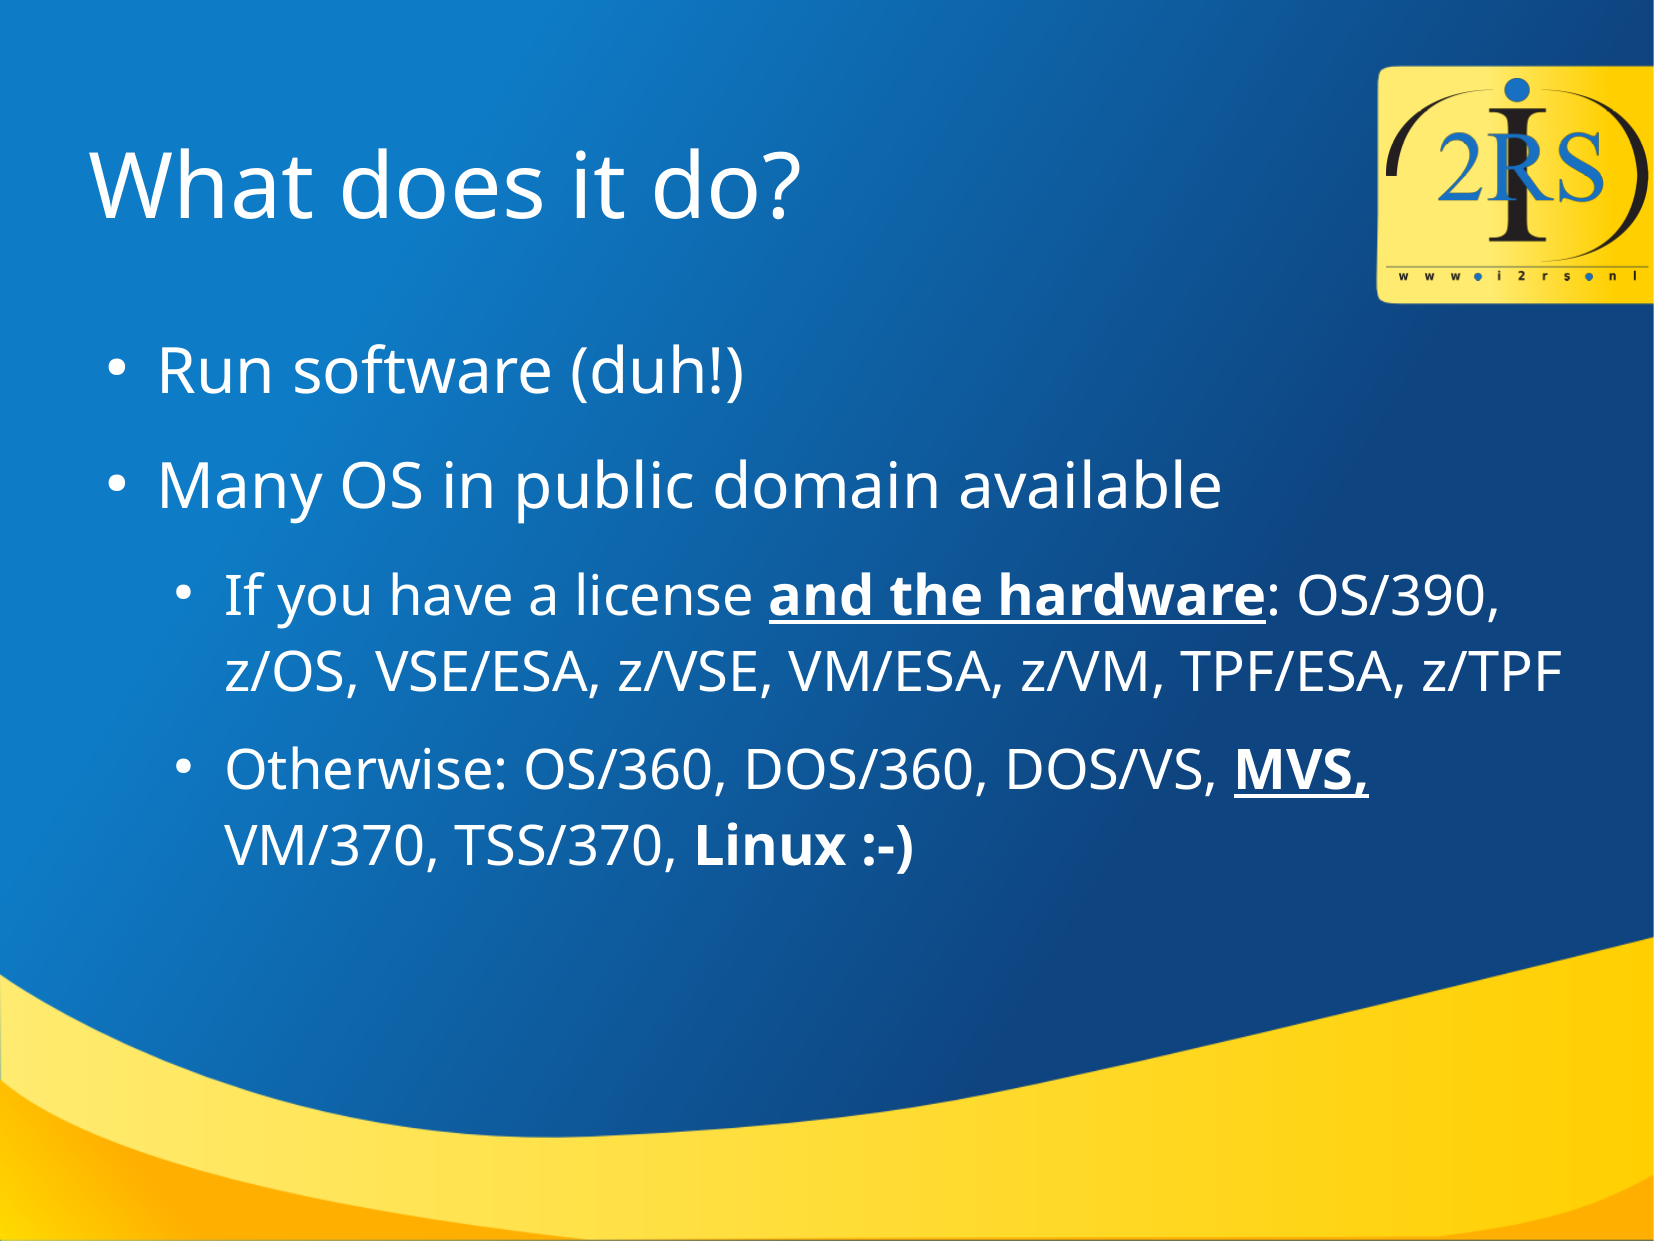

# What does it do?
Run software (duh!)
Many OS in public domain available
If you have a license and the hardware: OS/390, z/OS, VSE/ESA, z/VSE, VM/ESA, z/VM, TPF/ESA, z/TPF
Otherwise: OS/360, DOS/360, DOS/VS, MVS, VM/370, TSS/370, Linux :-)